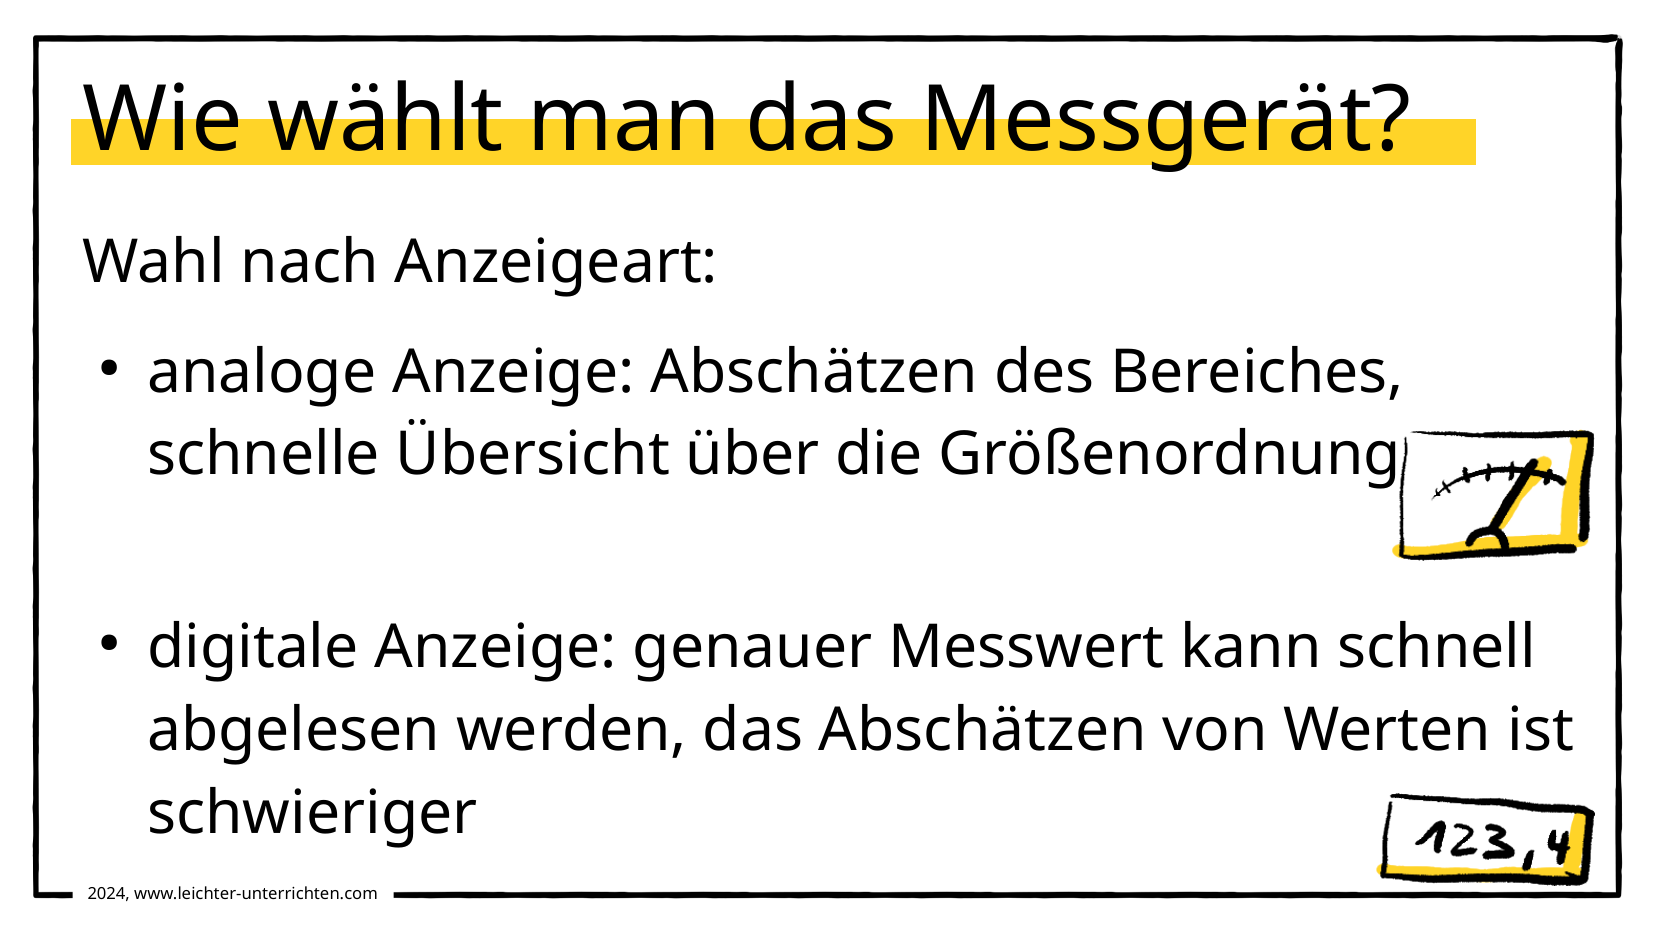

# Wie wählt man das Messgerät?
Wahl nach Anzeigeart:
analoge Anzeige: Abschätzen des Bereiches, schnelle Übersicht über die Größenordnung
digitale Anzeige: genauer Messwert kann schnell abgelesen werden, das Abschätzen von Werten ist schwieriger